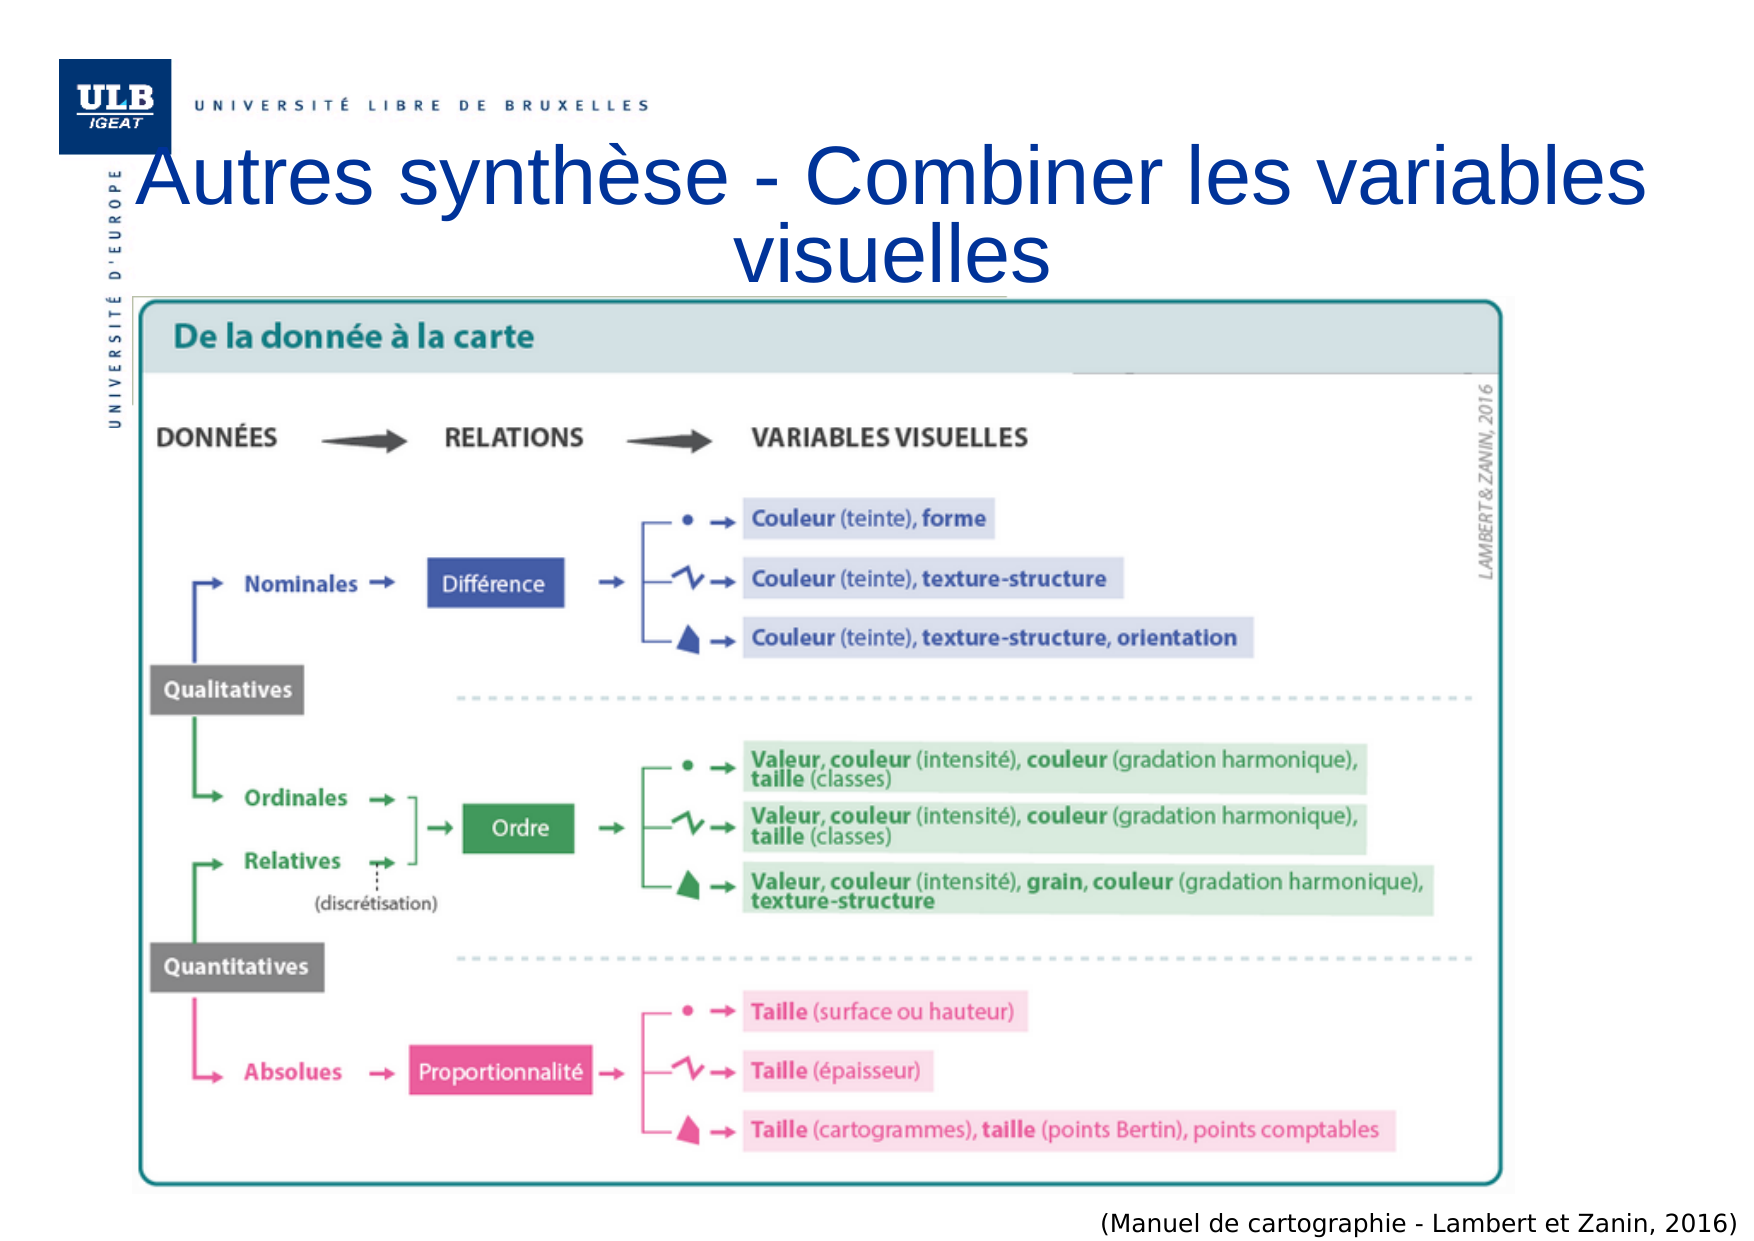

# Autres synthèse - Combiner les variables visuelles
GEOG-F-105 - Méthodologie de la géographie humaine I
76
(Manuel de cartographie - Lambert et Zanin, 2016)